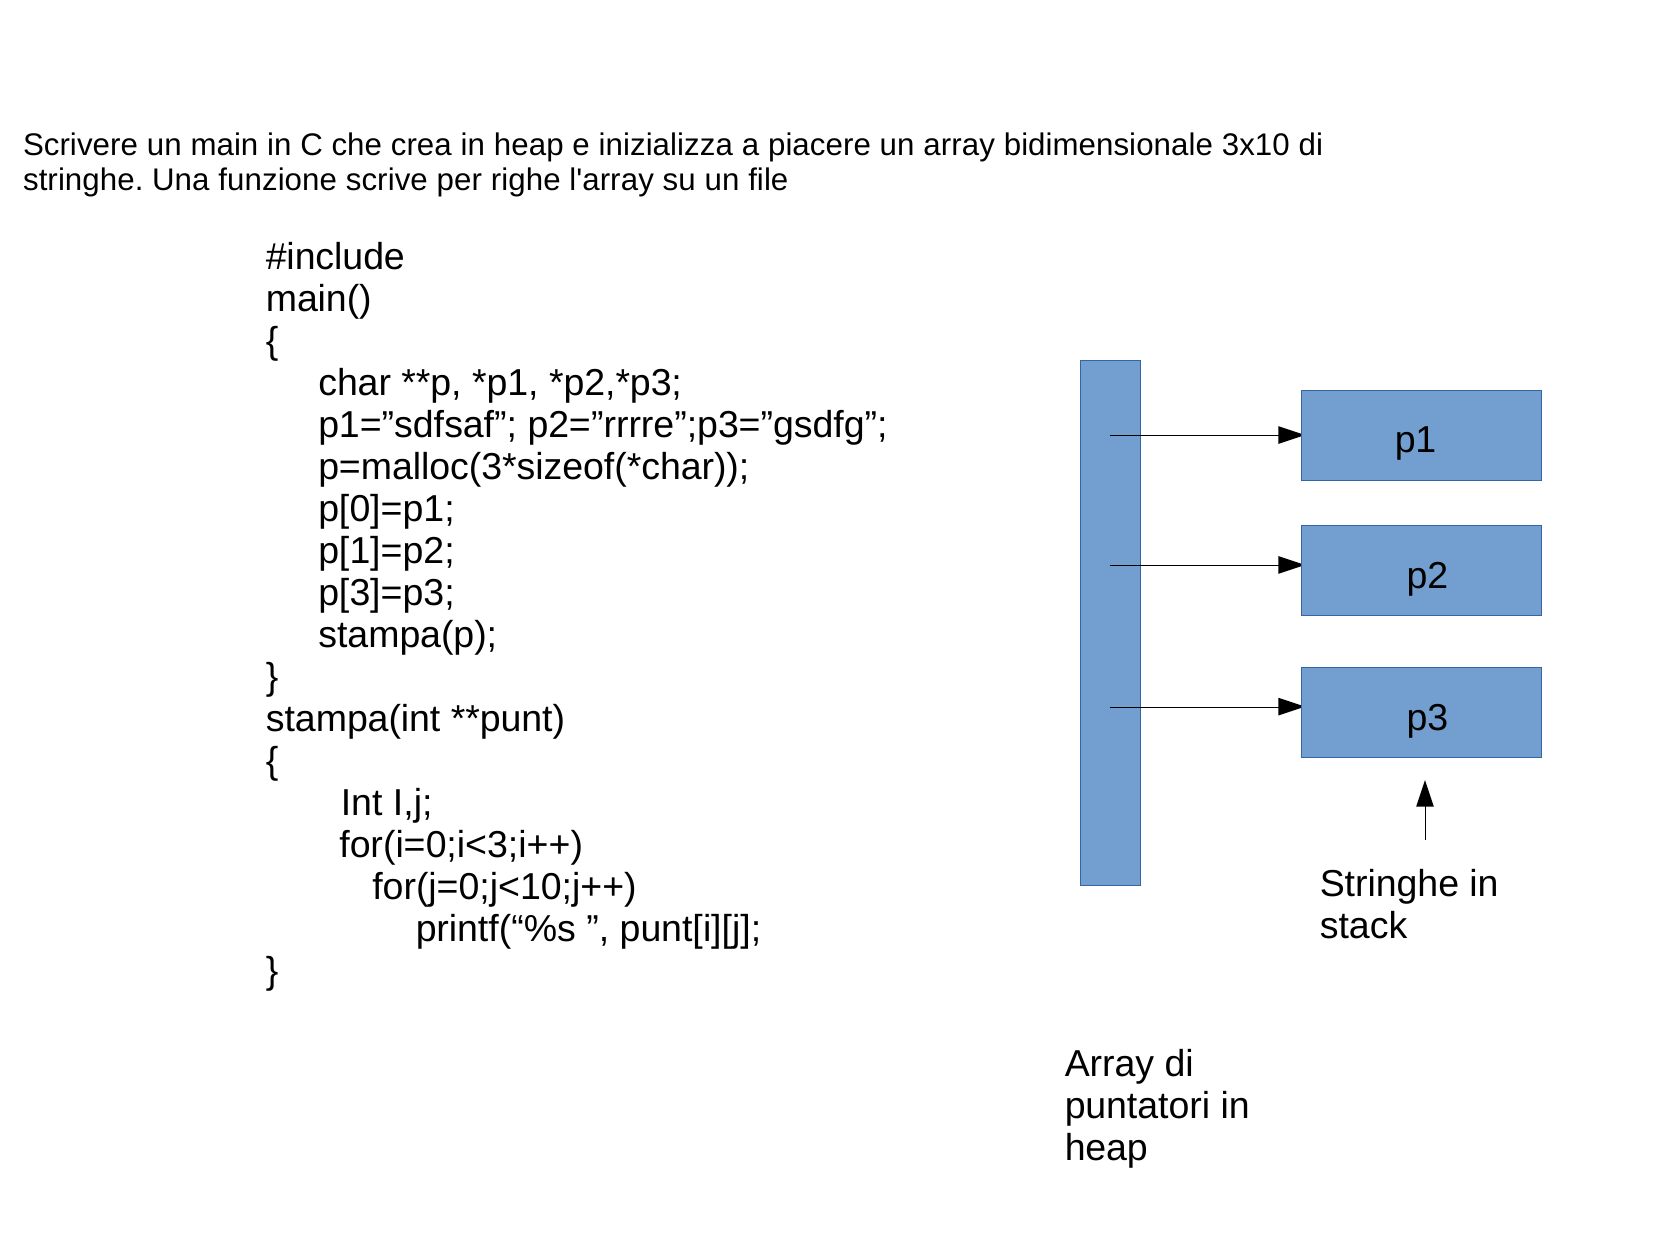

Scrivere un main in C che crea in heap e inizializza a piacere un array bidimensionale 3x10 di stringhe. Una funzione scrive per righe l'array su un file
#include
main()
{
 char **p, *p1, *p2,*p3;
 p1=”sdfsaf”; p2=”rrrre”;p3=”gsdfg”;
 p=malloc(3*sizeof(*char));
 p[0]=p1;
 p[1]=p2;
 p[3]=p3;
 stampa(p);
}
stampa(int **punt)
{
	Int I,j;
 for(i=0;i<3;i++)
	 for(j=0;j<10;j++)
		printf(“%s ”, punt[i][j];
}
p1
p2
p3
Stringhe in stack
Array di puntatori in heap